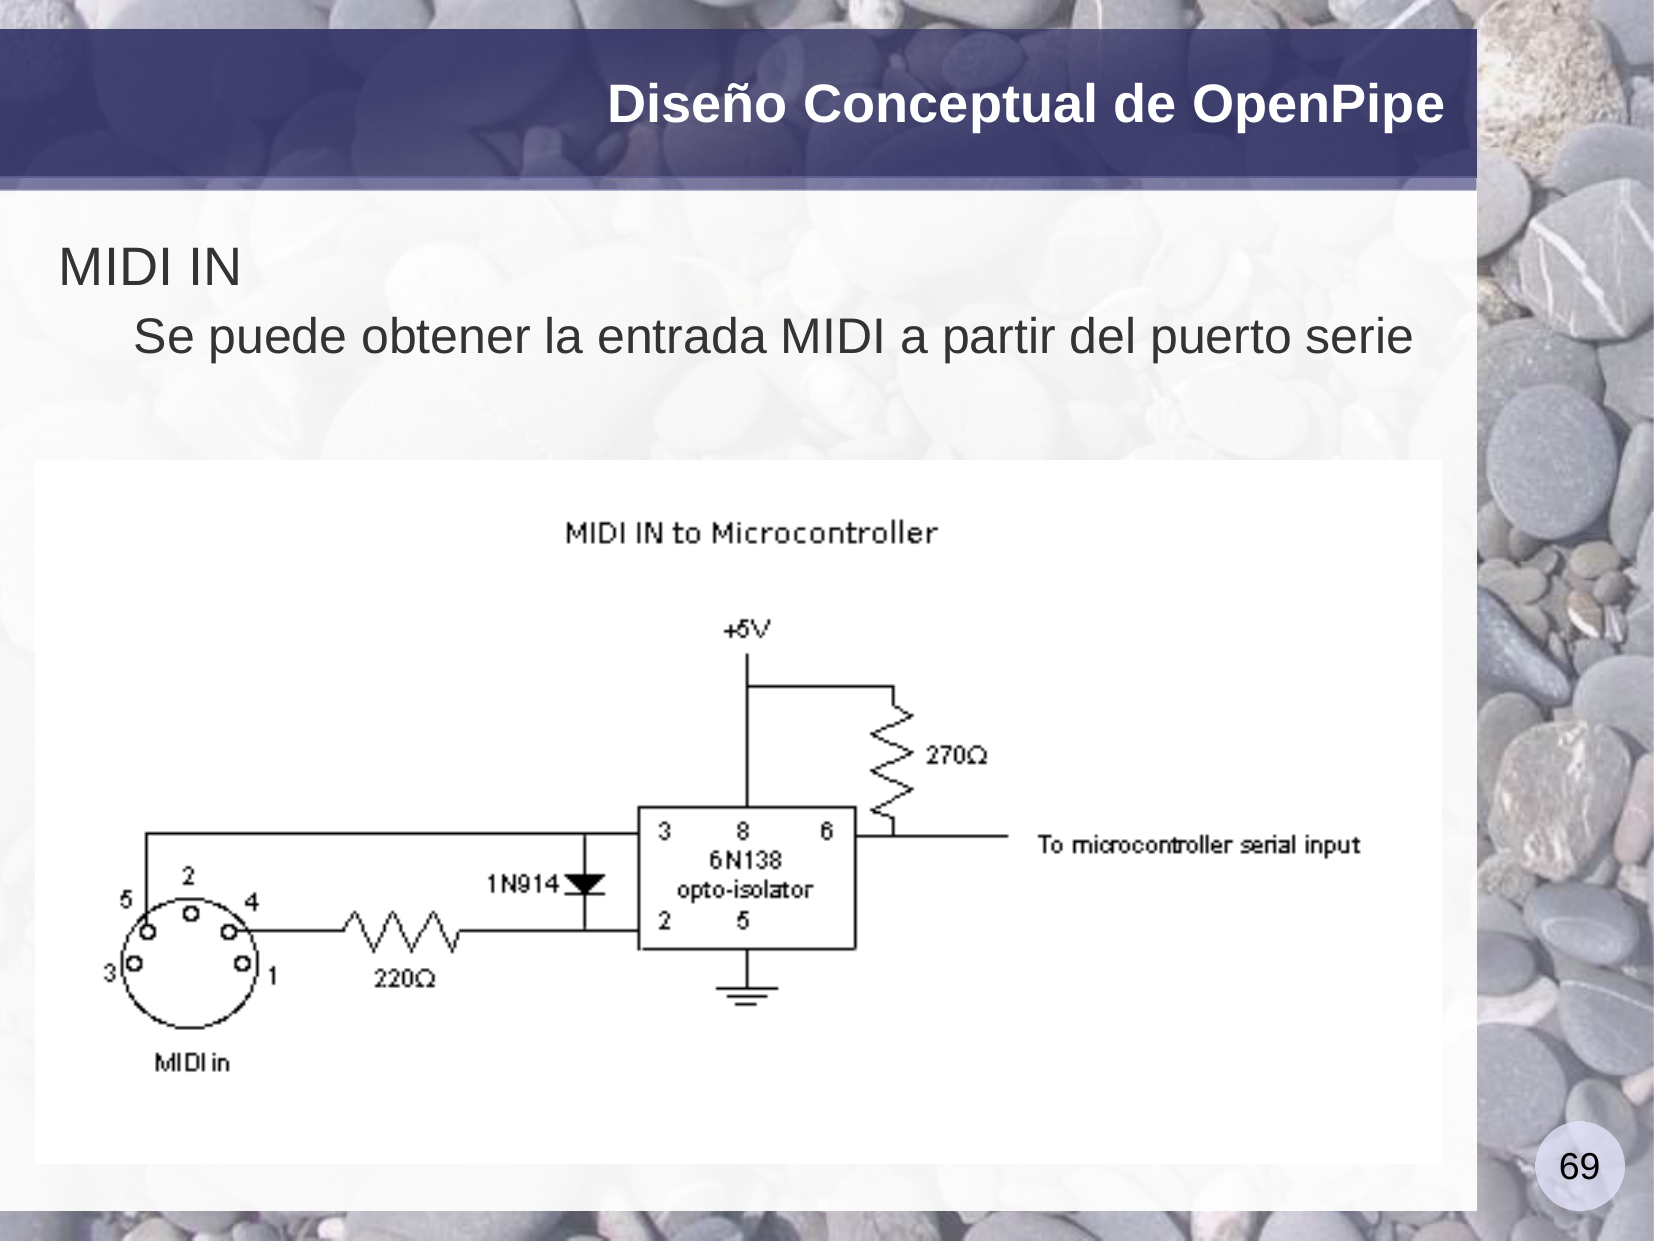

# Diseño Conceptual de OpenPipe
MIDI IN
Se puede obtener la entrada MIDI a partir del puerto serie